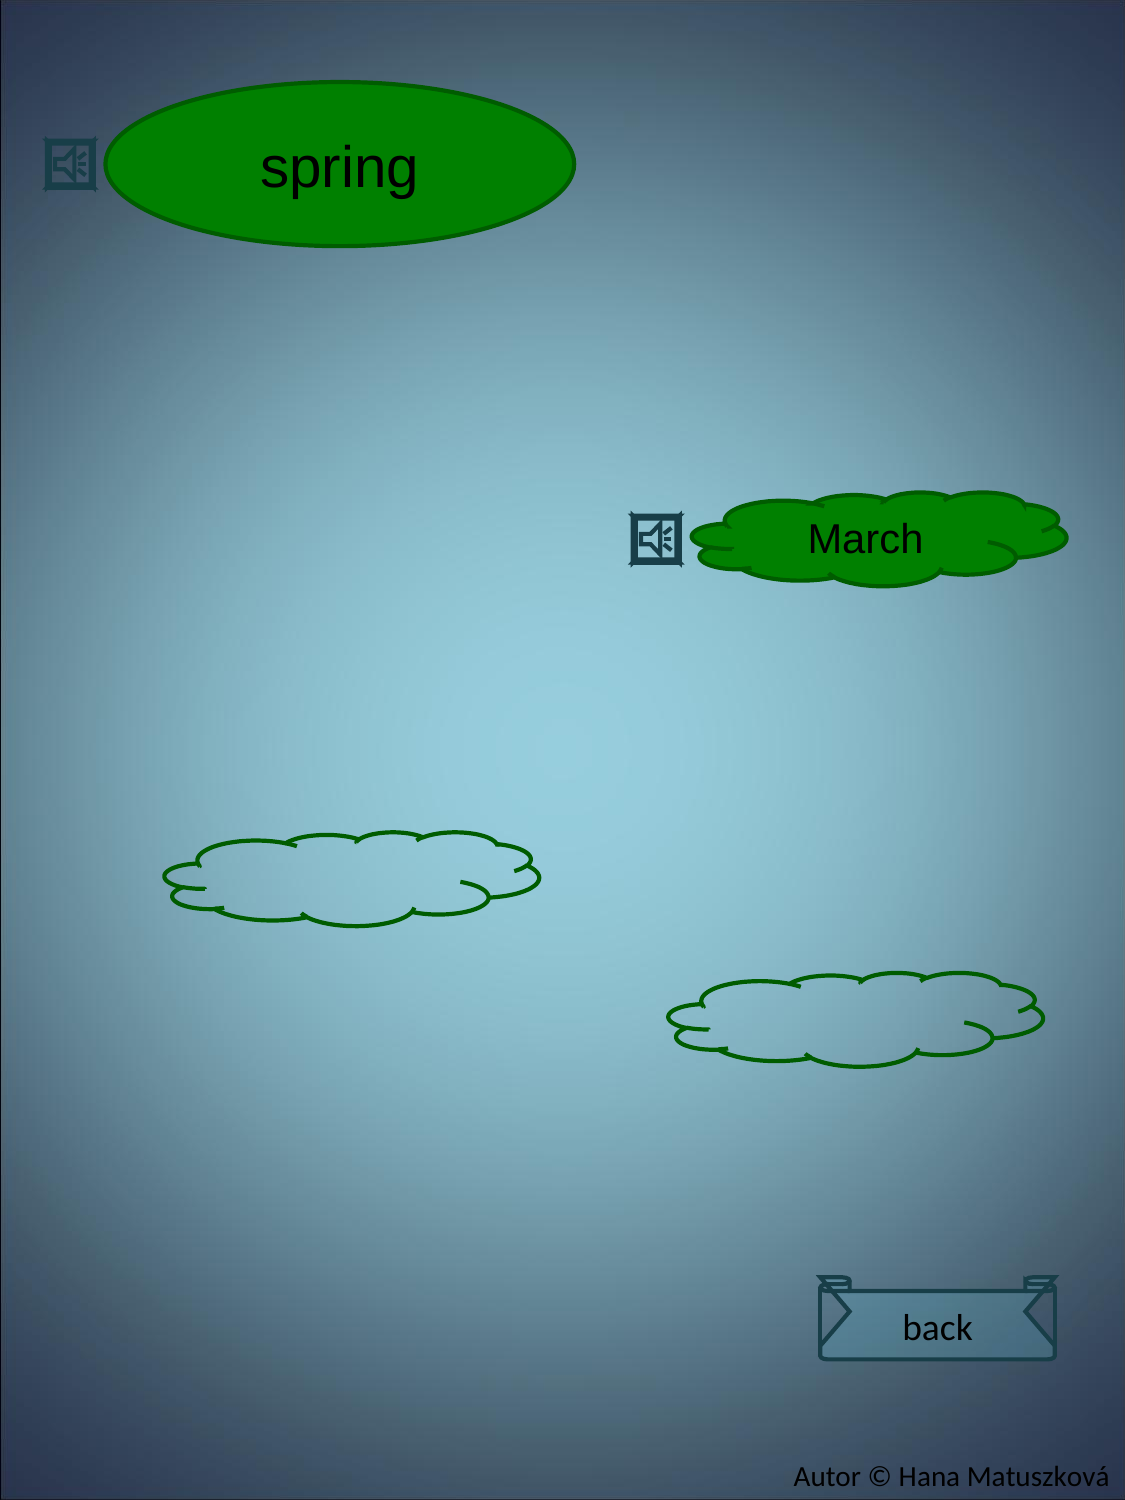

spring
March
back
Autor © Hana Matuszková